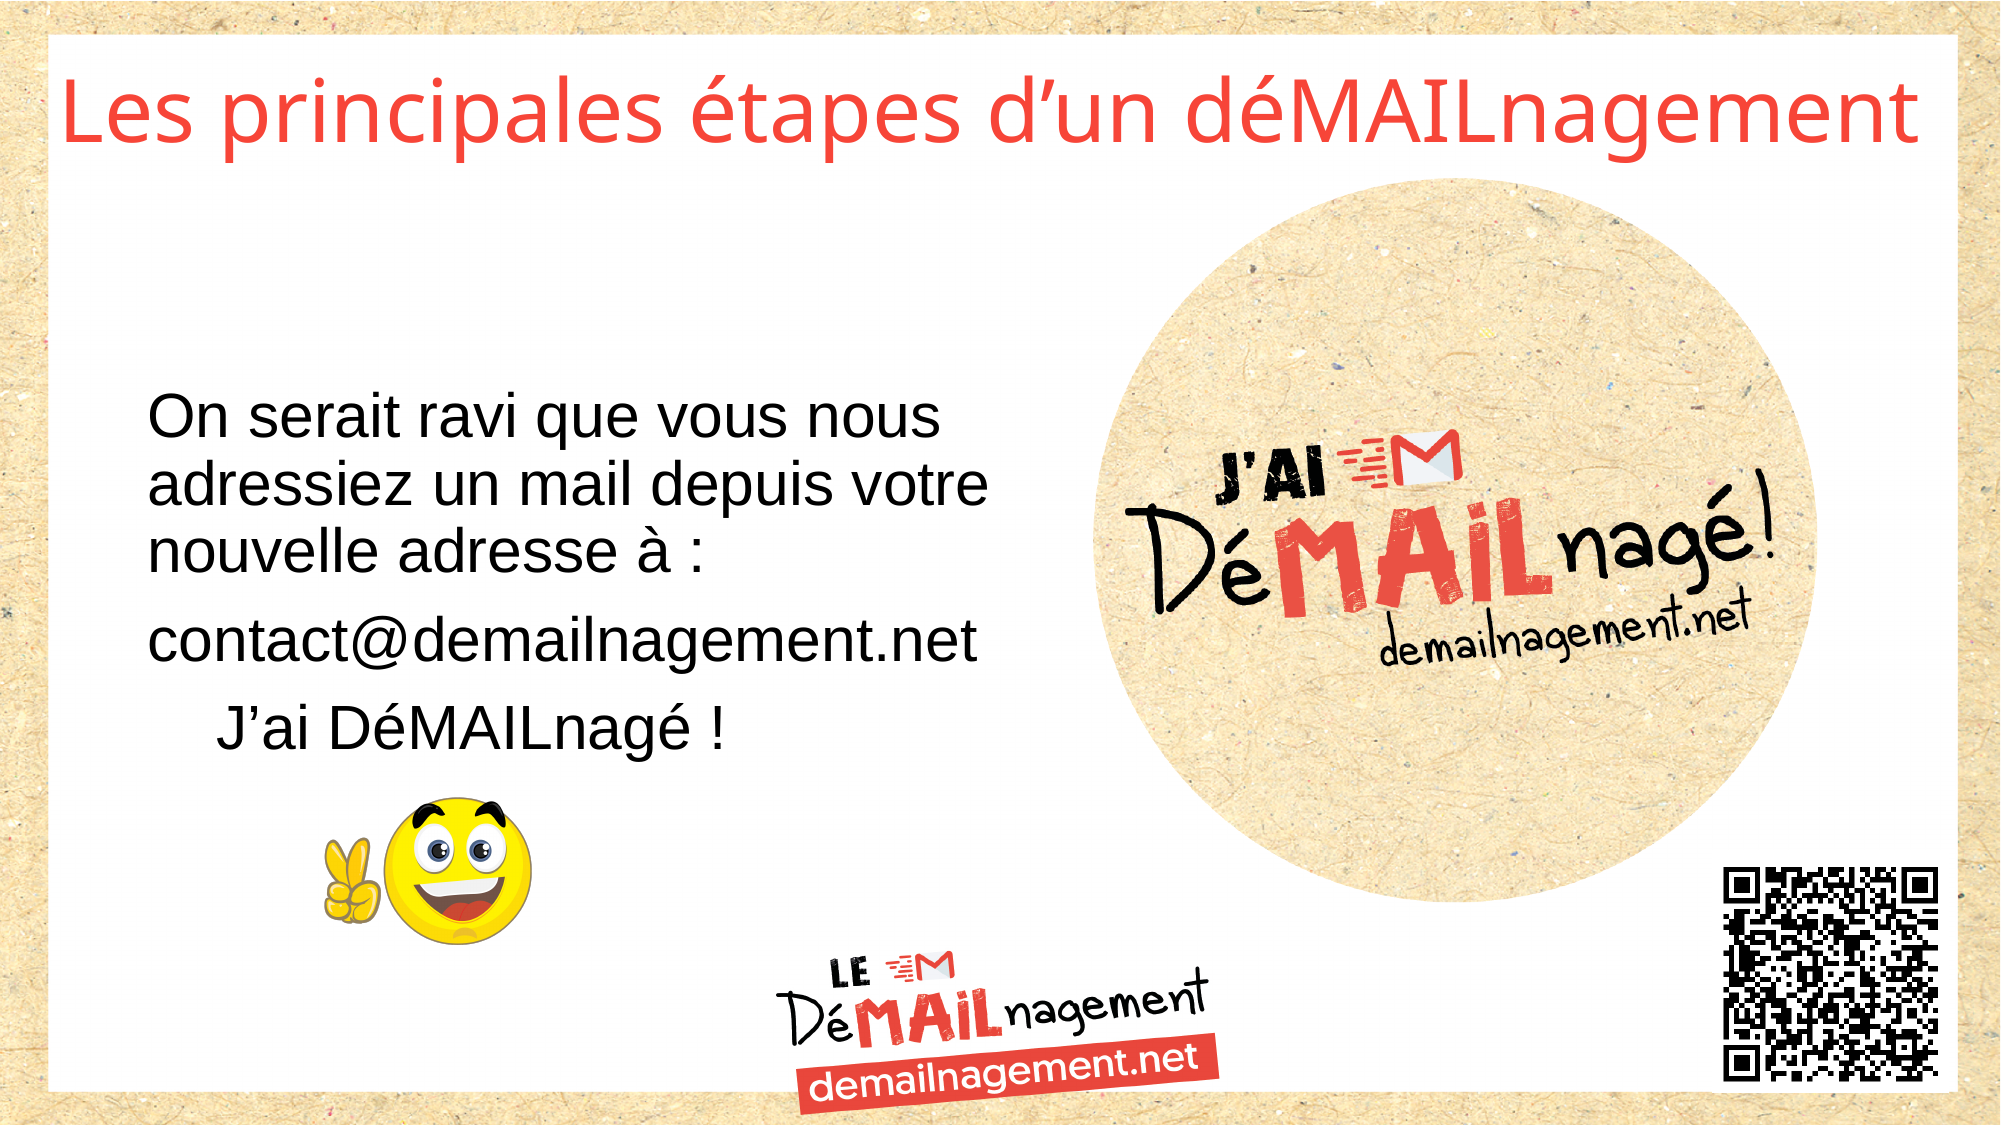

Les principales étapes d’un déMAILnagement
Les principales étapes d’un déMAILnagement
On serait ravi que vous nous adressiez un mail depuis votre nouvelle adresse à :
contact@demailnagement.net
 J’ai DéMAILnagé !